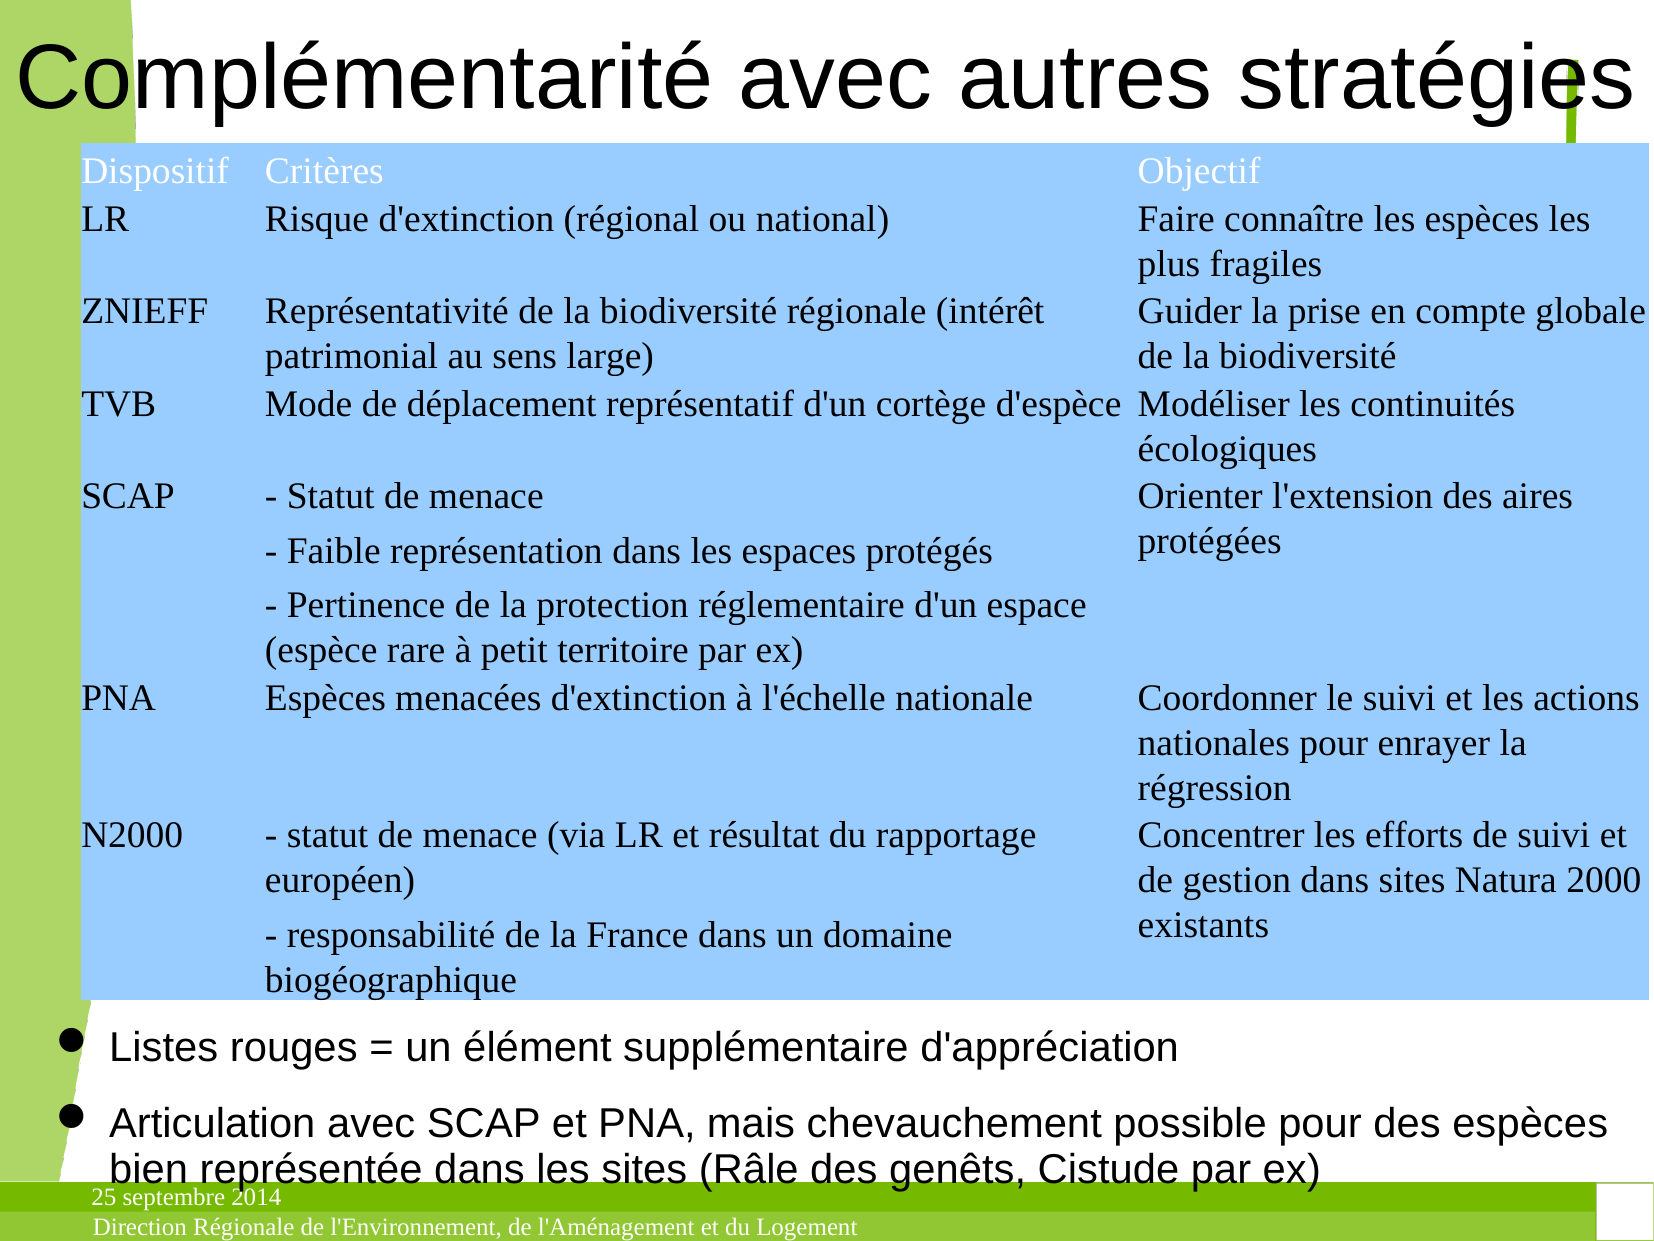

# Complémentarité avec autres stratégies
| Dispositif | Critères | Objectif |
| --- | --- | --- |
| LR | Risque d'extinction (régional ou national) | Faire connaître les espèces les plus fragiles |
| ZNIEFF | Représentativité de la biodiversité régionale (intérêt patrimonial au sens large) | Guider la prise en compte globale de la biodiversité |
| TVB | Mode de déplacement représentatif d'un cortège d'espèce | Modéliser les continuités écologiques |
| SCAP | - Statut de menace - Faible représentation dans les espaces protégés - Pertinence de la protection réglementaire d'un espace (espèce rare à petit territoire par ex) | Orienter l'extension des aires protégées |
| PNA | Espèces menacées d'extinction à l'échelle nationale | Coordonner le suivi et les actions nationales pour enrayer la régression |
| N2000 | - statut de menace (via LR et résultat du rapportage européen) - responsabilité de la France dans un domaine biogéographique | Concentrer les efforts de suivi et de gestion dans sites Natura 2000 existants |
Listes rouges = un élément supplémentaire d'appréciation
Articulation avec SCAP et PNA, mais chevauchement possible pour des espèces bien représentée dans les sites (Râle des genêts, Cistude par ex)